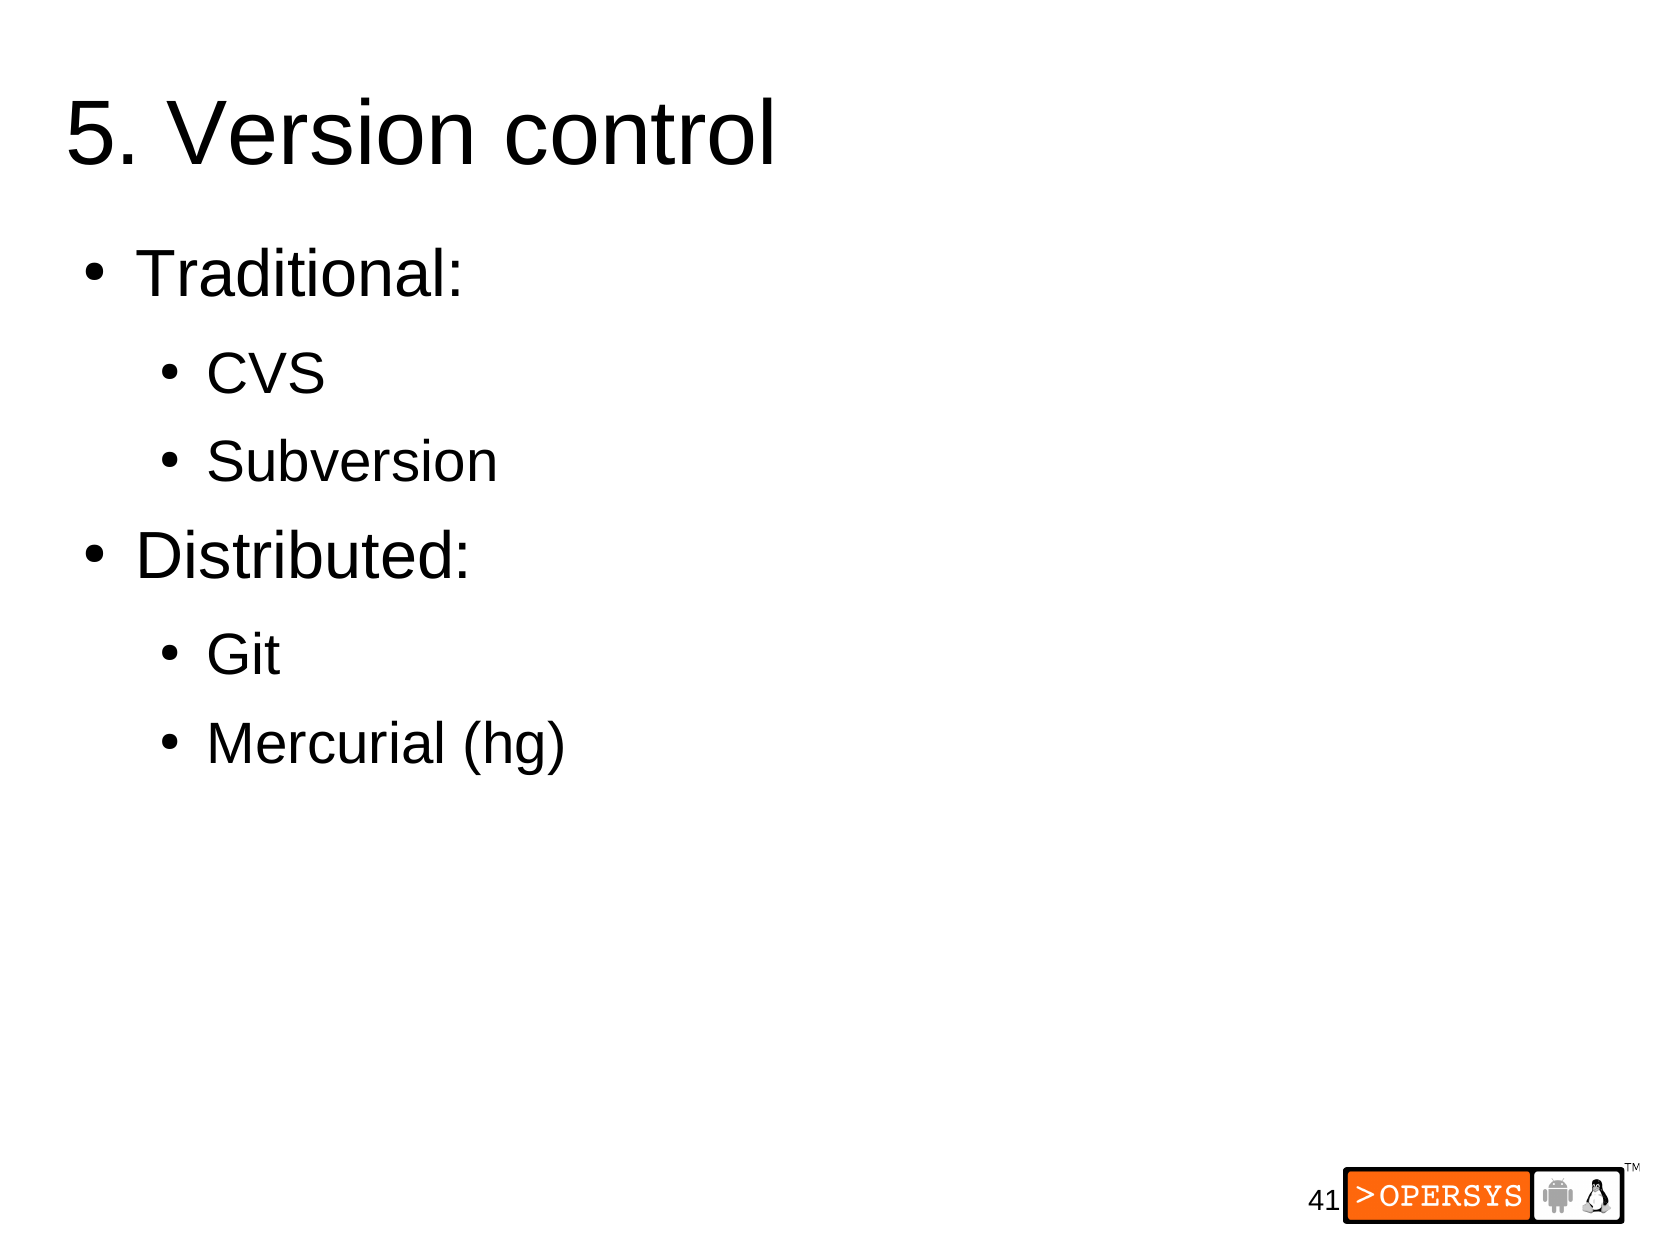

# 5. Version control
Traditional:
CVS
Subversion
Distributed:
Git
Mercurial (hg)